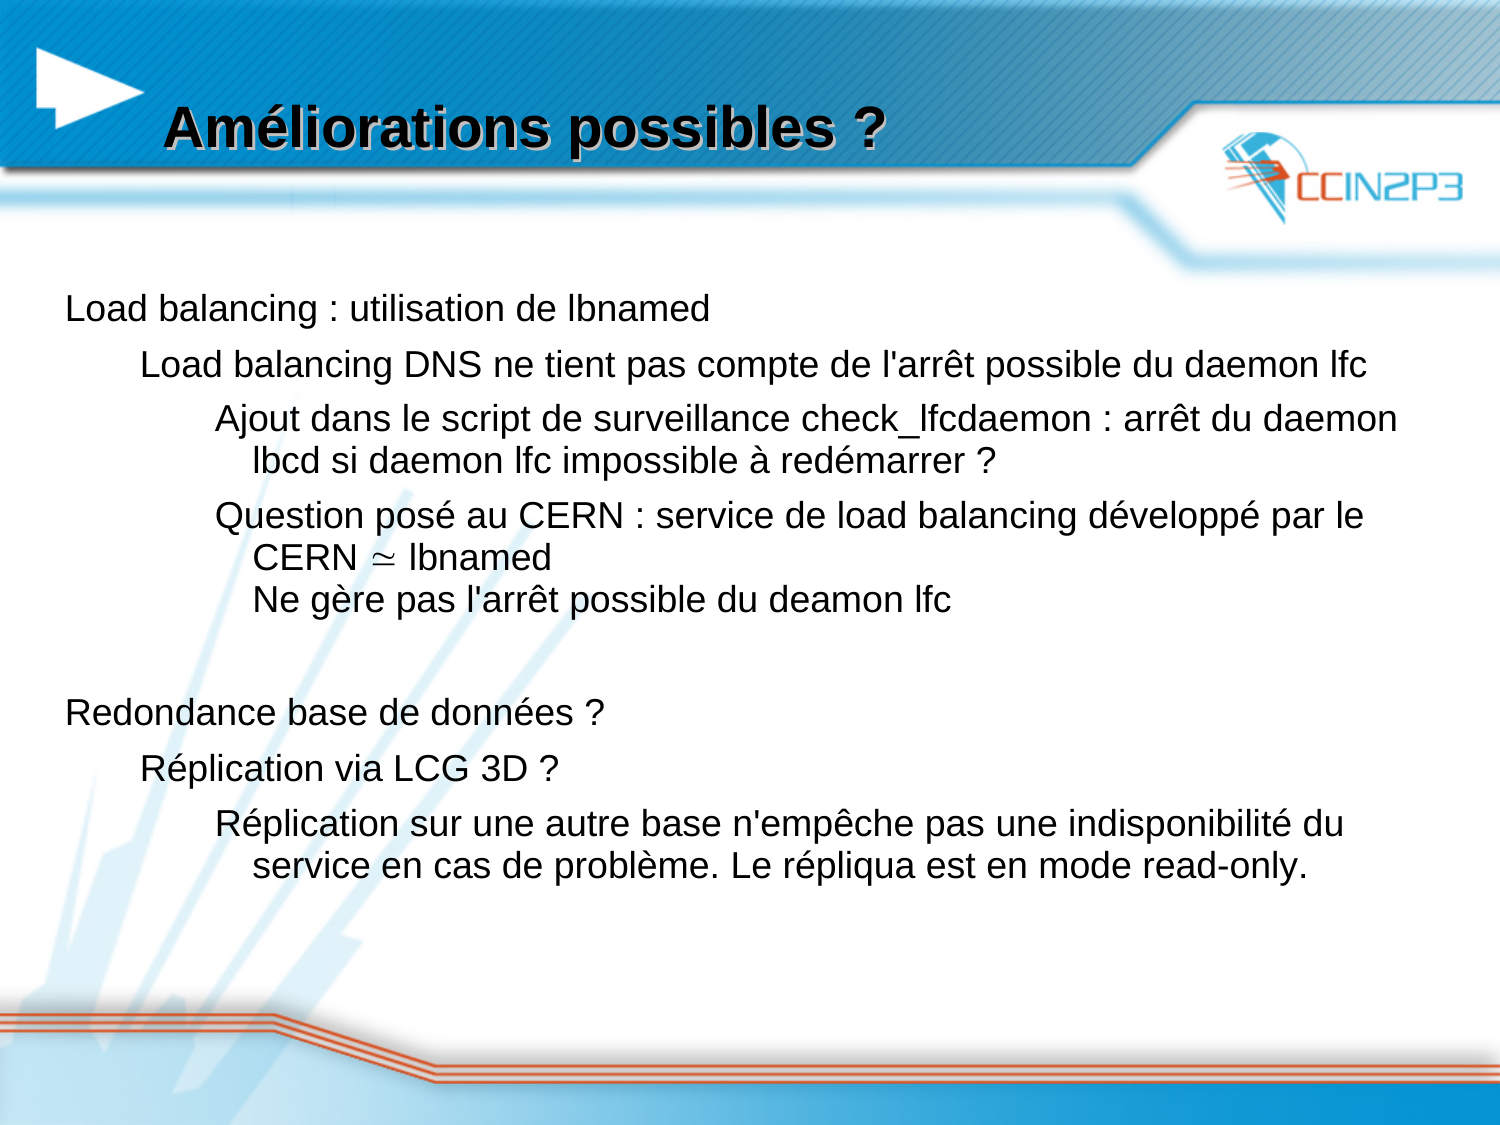

# Améliorations possibles ?
Load balancing : utilisation de lbnamed
Load balancing DNS ne tient pas compte de l'arrêt possible du daemon lfc
Ajout dans le script de surveillance check_lfcdaemon : arrêt du daemon lbcd si daemon lfc impossible à redémarrer ?
Question posé au CERN : service de load balancing développé par le CERN ≃ lbnamed
Ne gère pas l'arrêt possible du deamon lfc
Redondance base de données ?
Réplication via LCG 3D ?
Réplication sur une autre base n'empêche pas une indisponibilité du service en cas de problème. Le répliqua est en mode read-only.